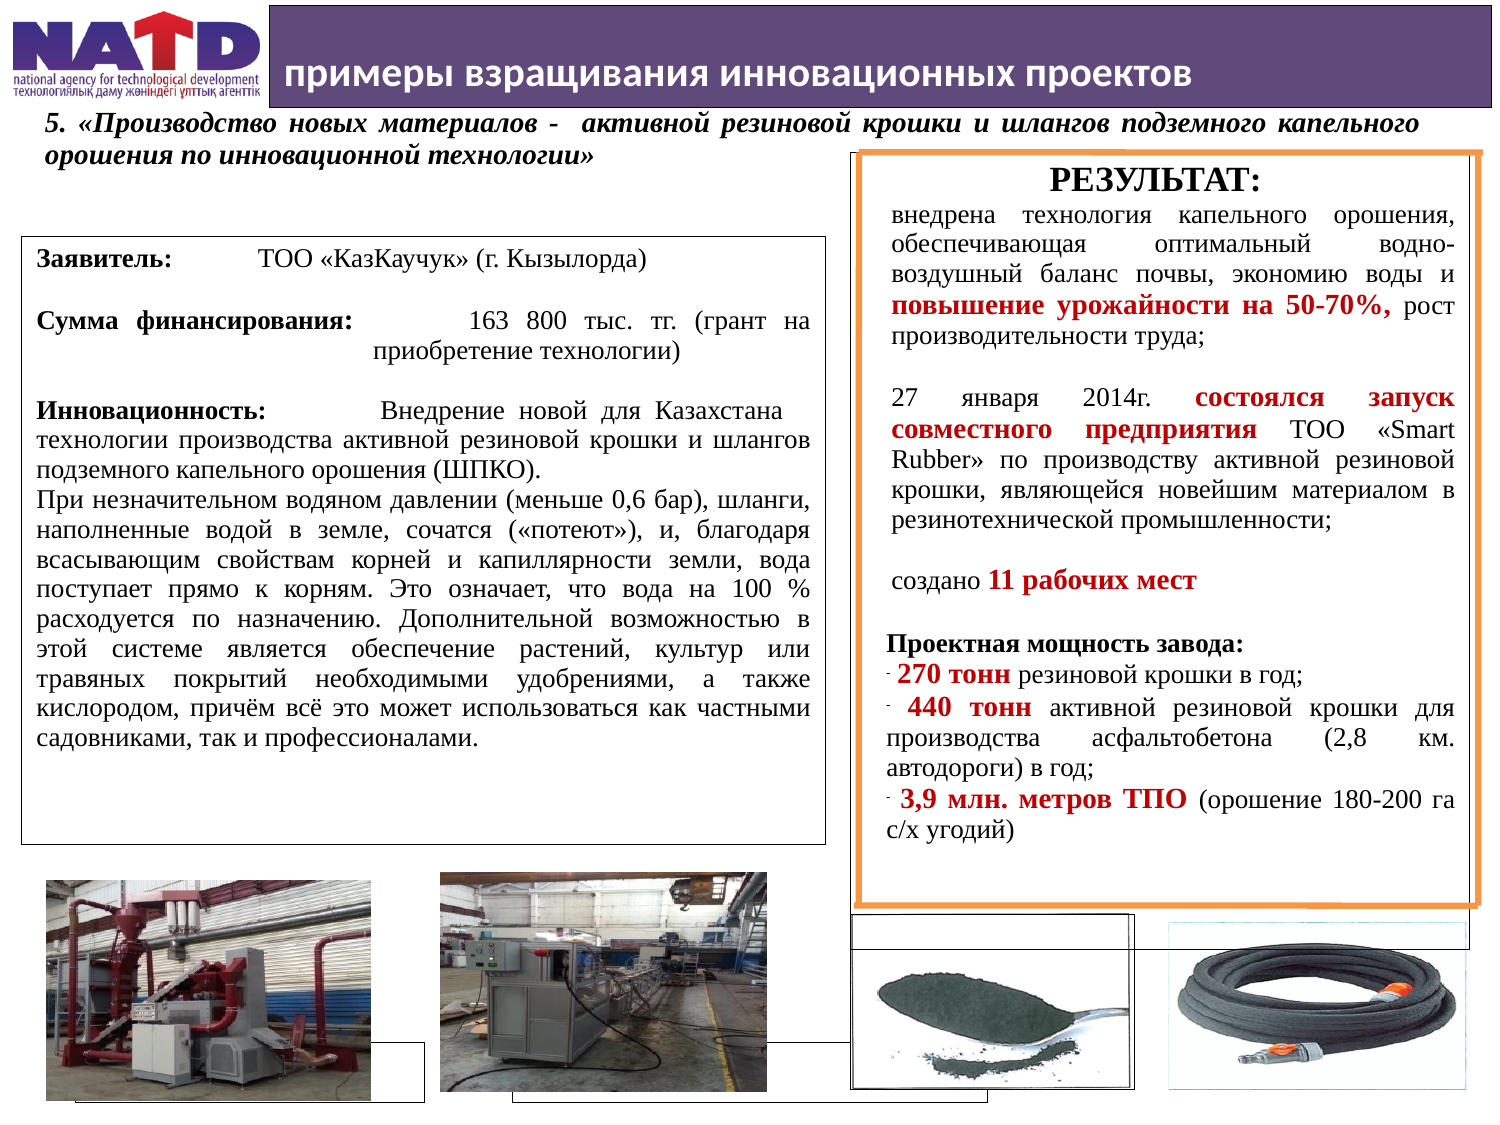

примеры взращивания инновационных проектов
5. «Производство новых материалов - активной резиновой крошки и шлангов подземного капельного орошения по инновационной технологии»
РЕЗУЛЬТАТ:
внедрена технология капельного орошения, обеспечивающая оптимальный водно-воздушный баланс почвы, экономию воды и повышение урожайности на 50-70%, рост производительности труда;
27 января 2014г. состоялся запуск совместного предприятия ТОО «Smart Rubber» по производству активной резиновой крошки, являющейся новейшим материалом в резинотехнической промышленности;
создано 11 рабочих мест
Проектная мощность завода:
 270 тонн резиновой крошки в год;
 440 тонн активной резиновой крошки для производства асфальтобетона (2,8 км. автодороги) в год;
 3,9 млн. метров ТПО (орошение 180-200 га с/х угодий)
Заявитель: 		ТОО «КазКаучук» (г. Кызылорда)
Сумма финансирования: 	163 800 тыс. тг. (грант на приобретение технологии)
Инновационность: 	Внедрение новой для Казахстана 	технологии производства активной резиновой крошки и шлангов подземного капельного орошения (ШПКО).
При незначительном водяном давлении (меньше 0,6 бар), шланги, наполненные водой в земле, сочатся («потеют»), и, благодаря всасывающим свойствам корней и капиллярности земли, вода поступает прямо к корням. Это означает, что вода на 100 % расходуется по назначению. Дополнительной возможностью в этой системе является обеспечение растений, культур или травяных покрытий необходимыми удобрениями, а также кислородом, причём всё это может использоваться как частными садовниками, так и профессионалами.